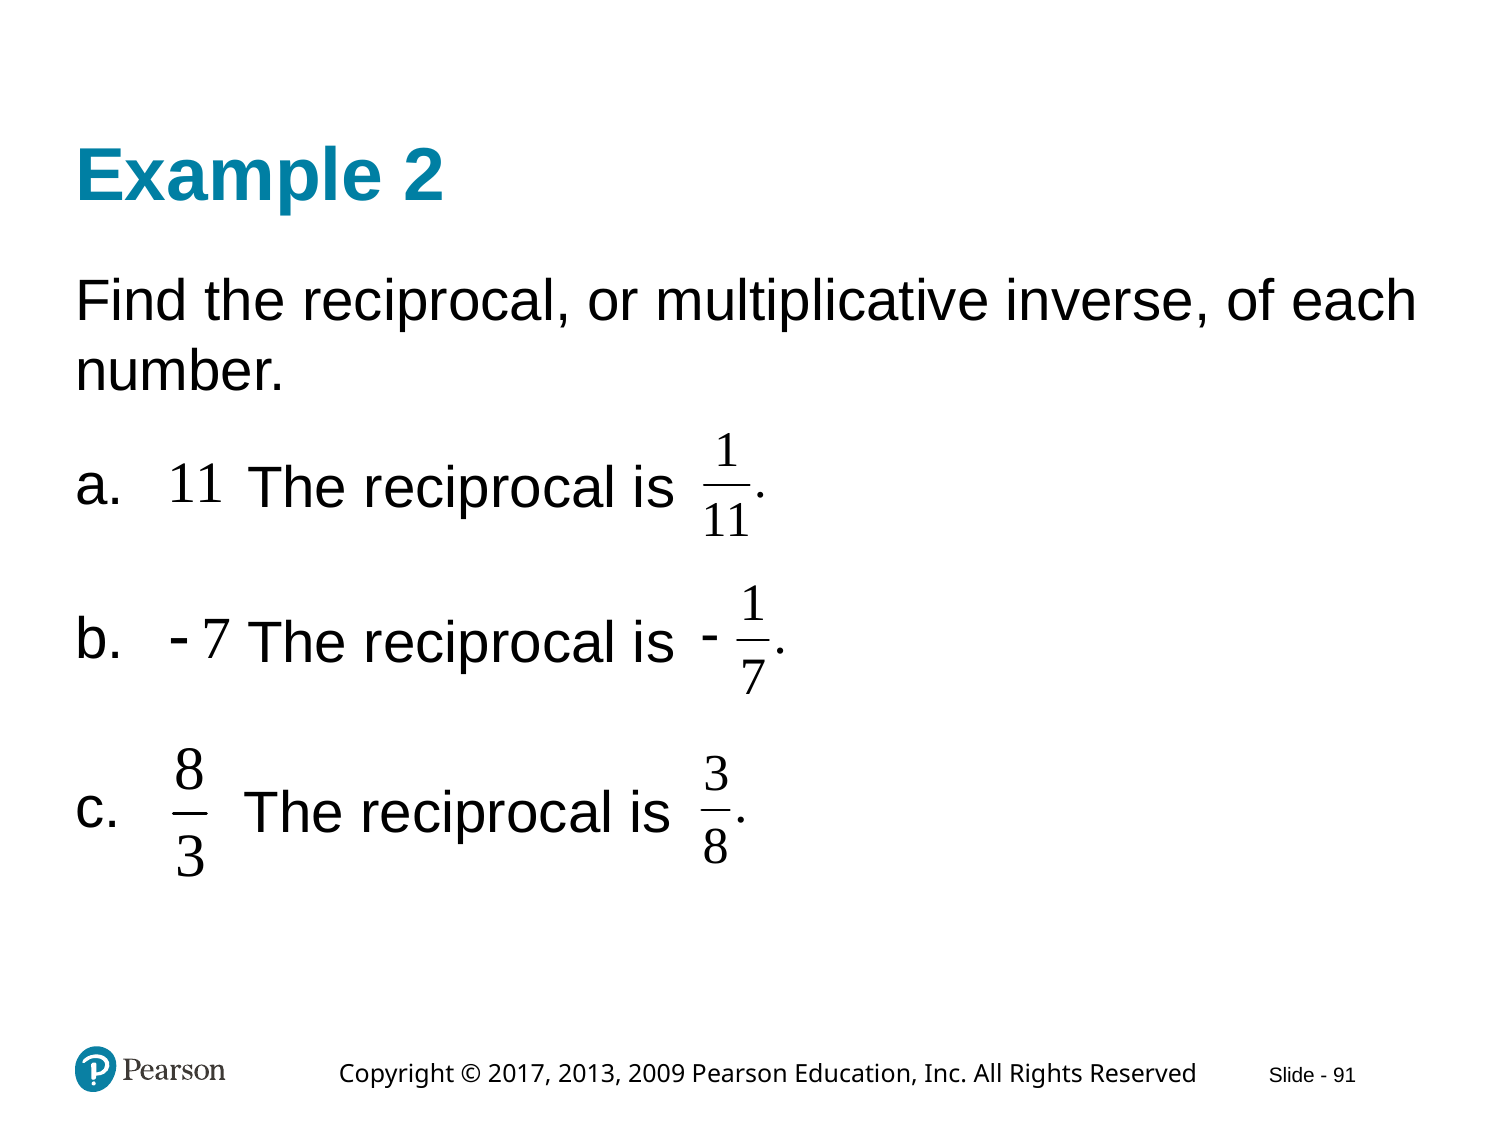

# Example 2
Find the reciprocal, or multiplicative inverse, of each number.
The reciprocal is
The reciprocal is
The reciprocal is